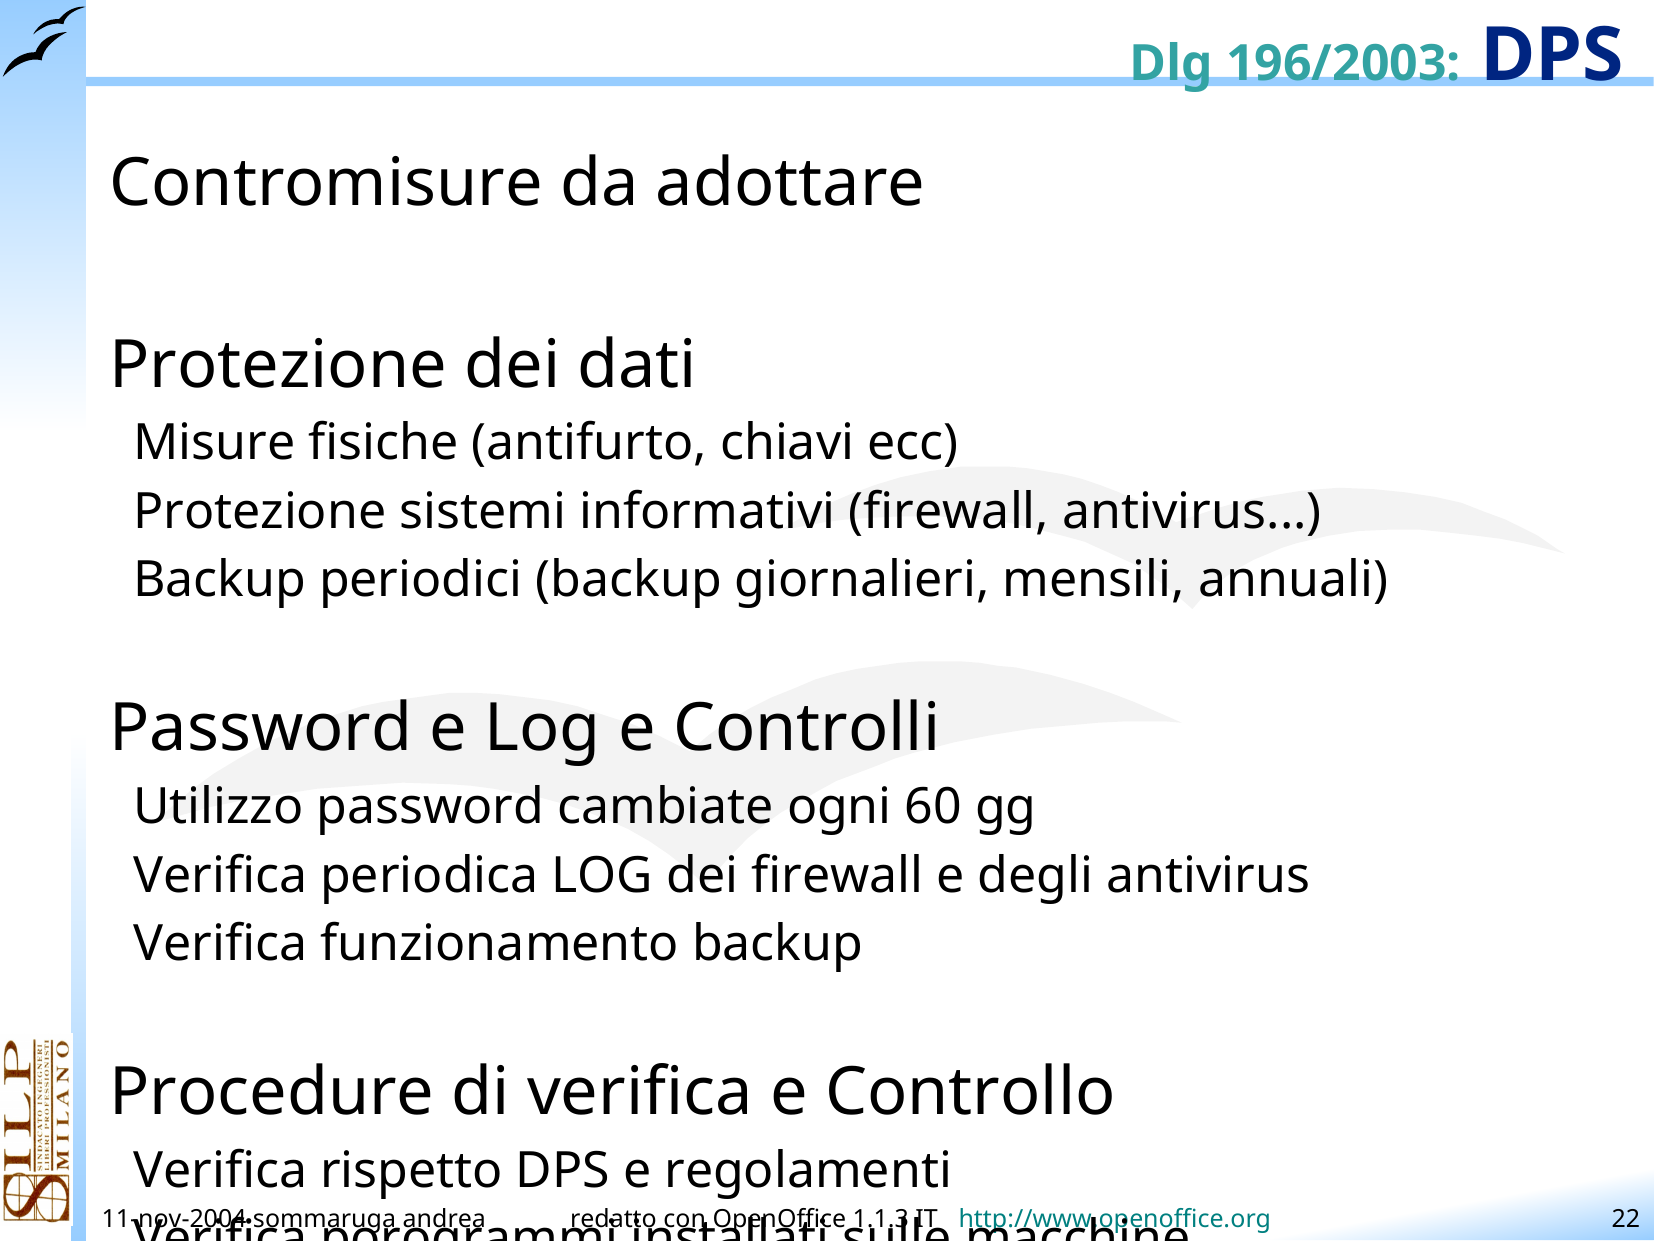

# Dlg 196/2003: DPS
Contromisure da adottare
Protezione dei dati
Misure fisiche (antifurto, chiavi ecc)
Protezione sistemi informativi (firewall, antivirus...)
Backup periodici (backup giornalieri, mensili, annuali)
Password e Log e Controlli
Utilizzo password cambiate ogni 60 gg
Verifica periodica LOG dei firewall e degli antivirus
Verifica funzionamento backup
Procedure di verifica e Controllo
Verifica rispetto DPS e regolamenti
Verifica porogrammi installati sulle macchine